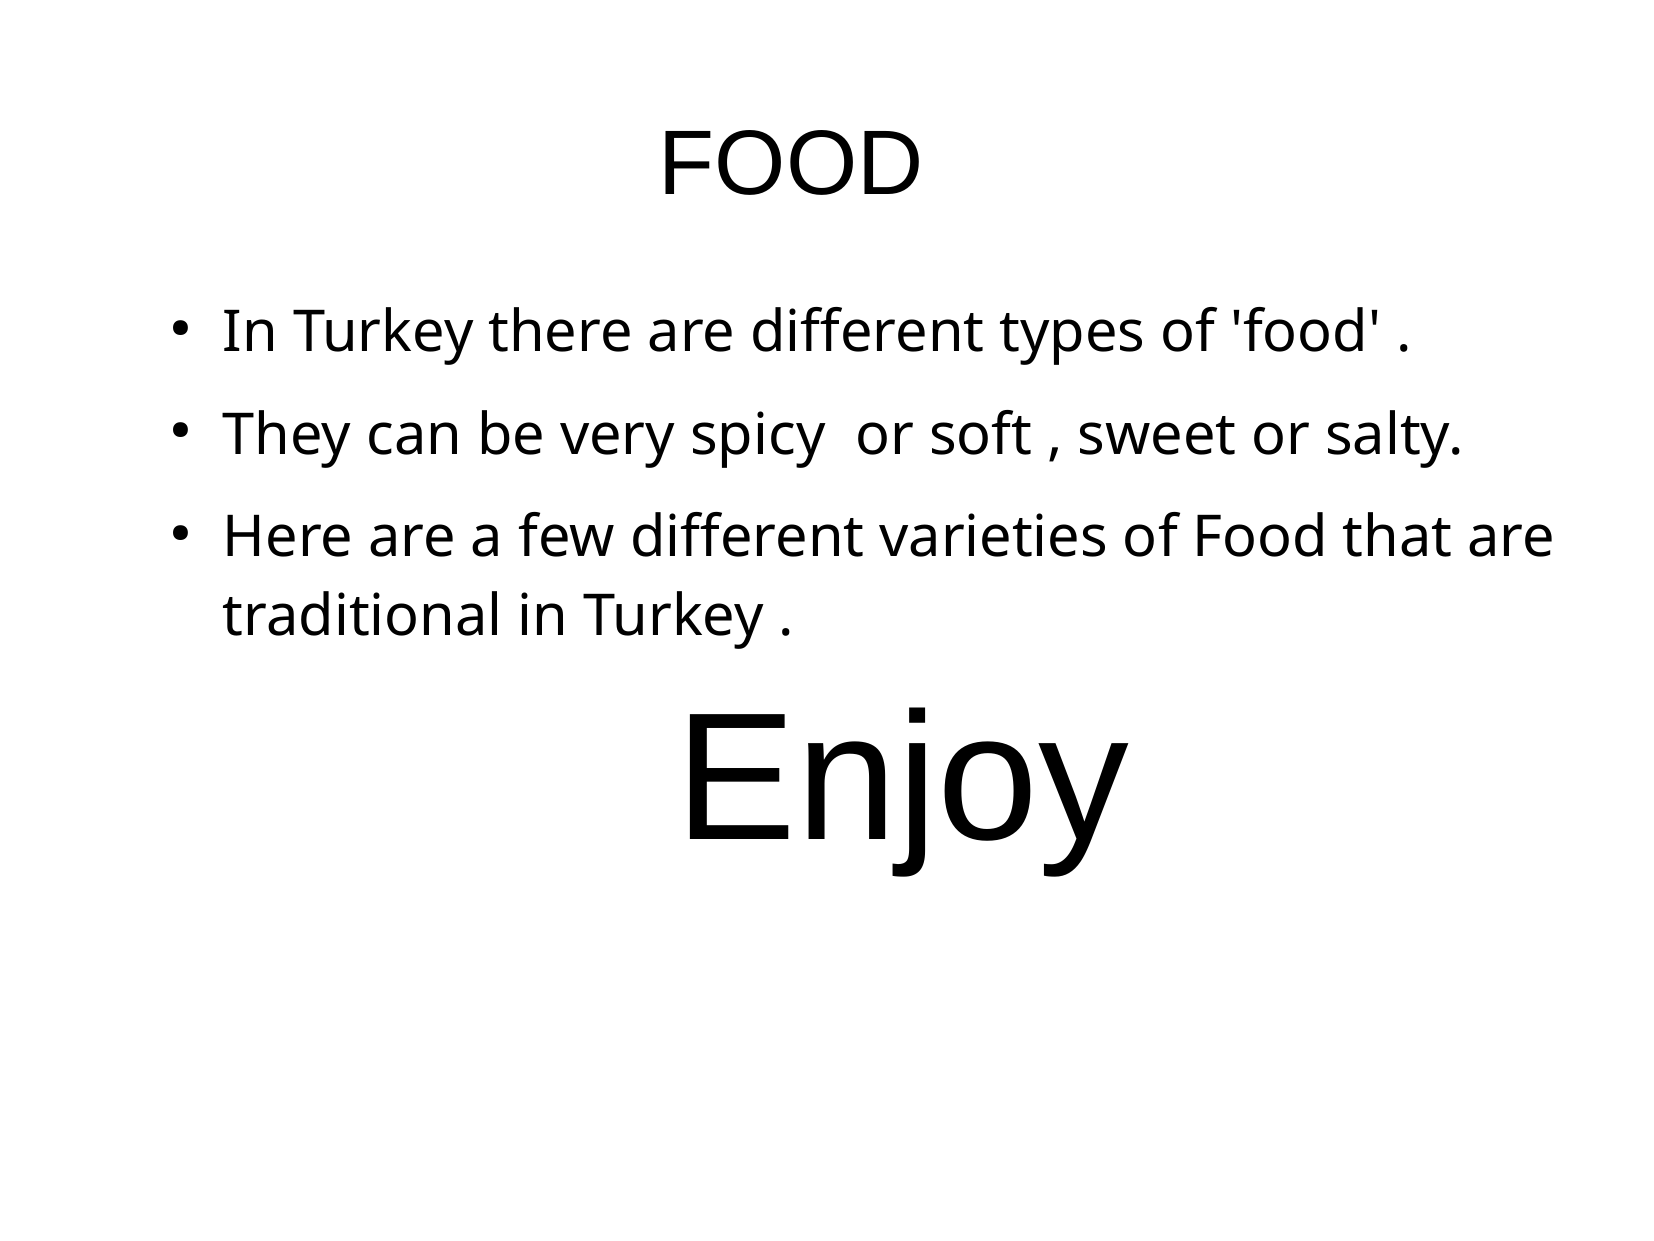

# FOOD
In Turkey there are different types of 'food' .
They can be very spicy or soft , sweet or salty.
Here are a few different varieties of Food that are traditional in Turkey .
Enjoy